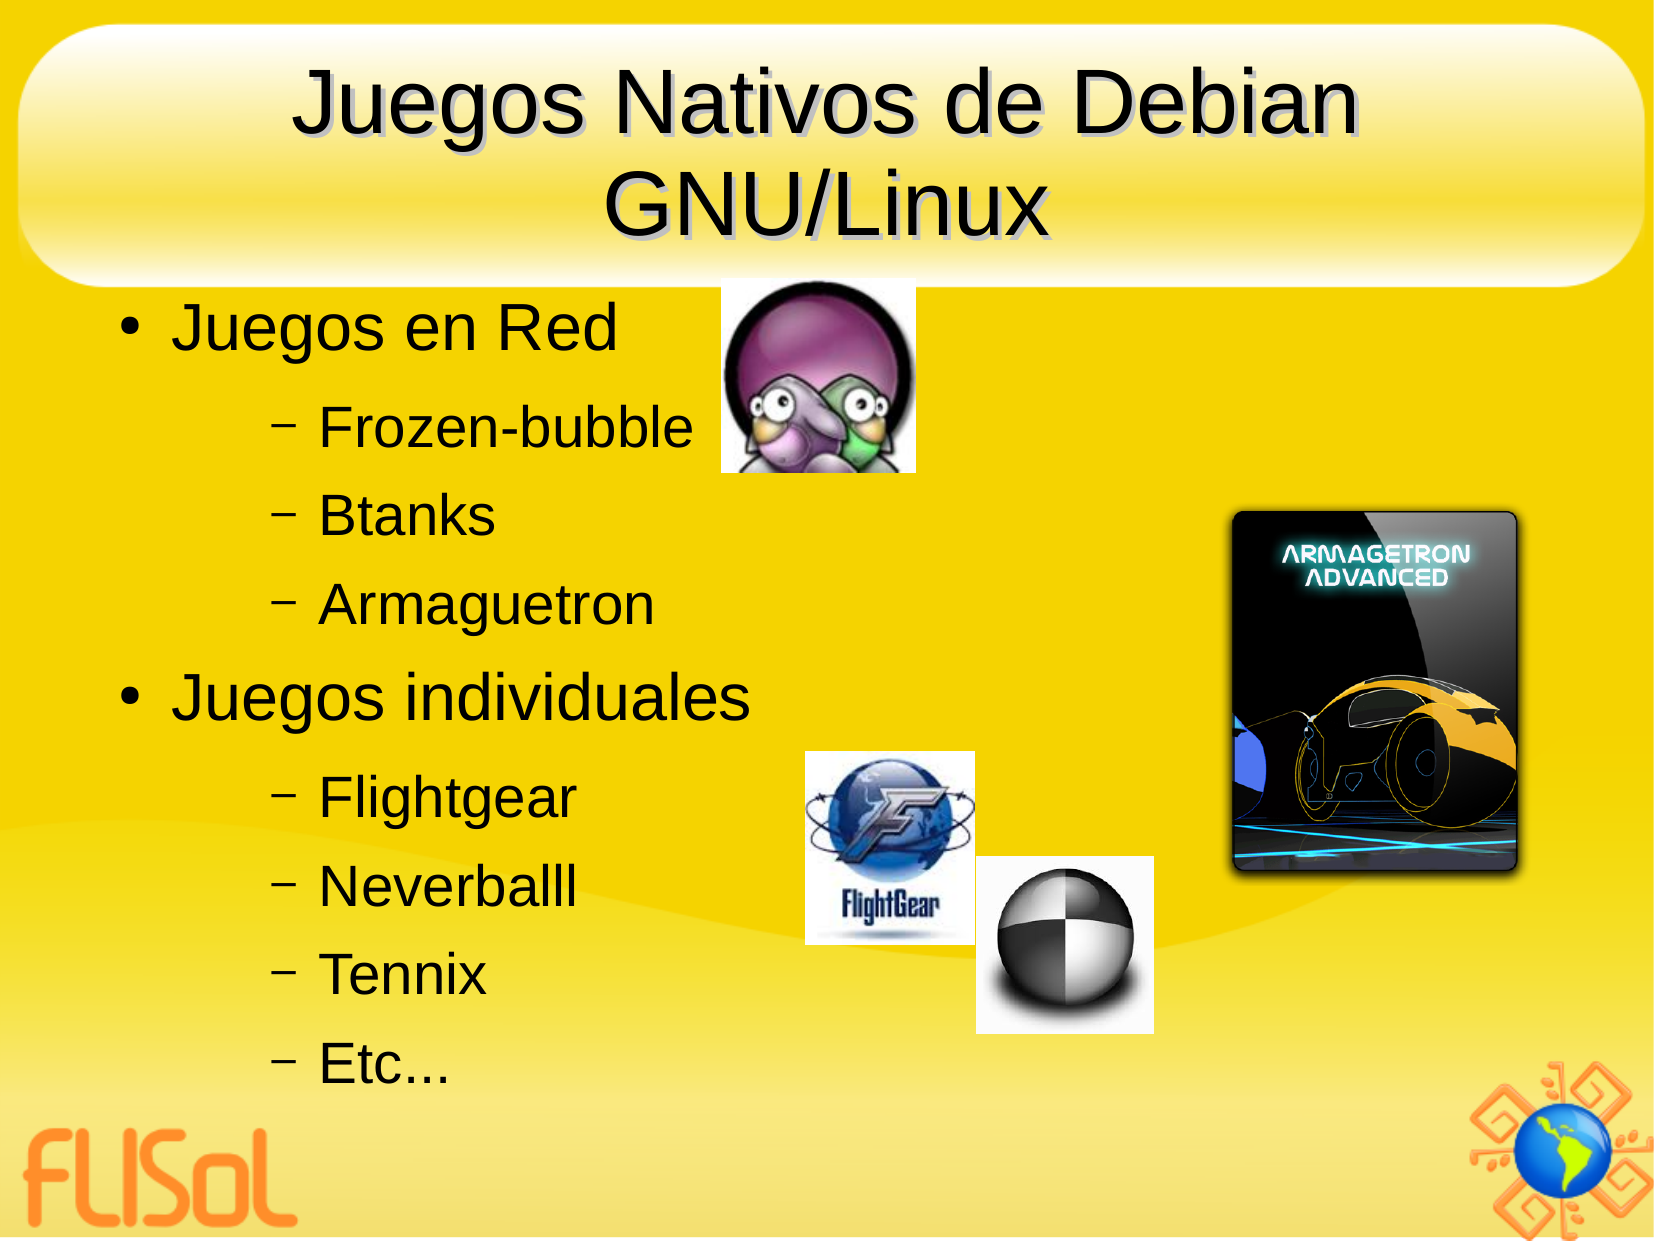

# Juegos Nativos de Debian GNU/Linux
Juegos en Red
Frozen-bubble
Btanks
Armaguetron
Juegos individuales
Flightgear
Neverballl
Tennix
Etc...